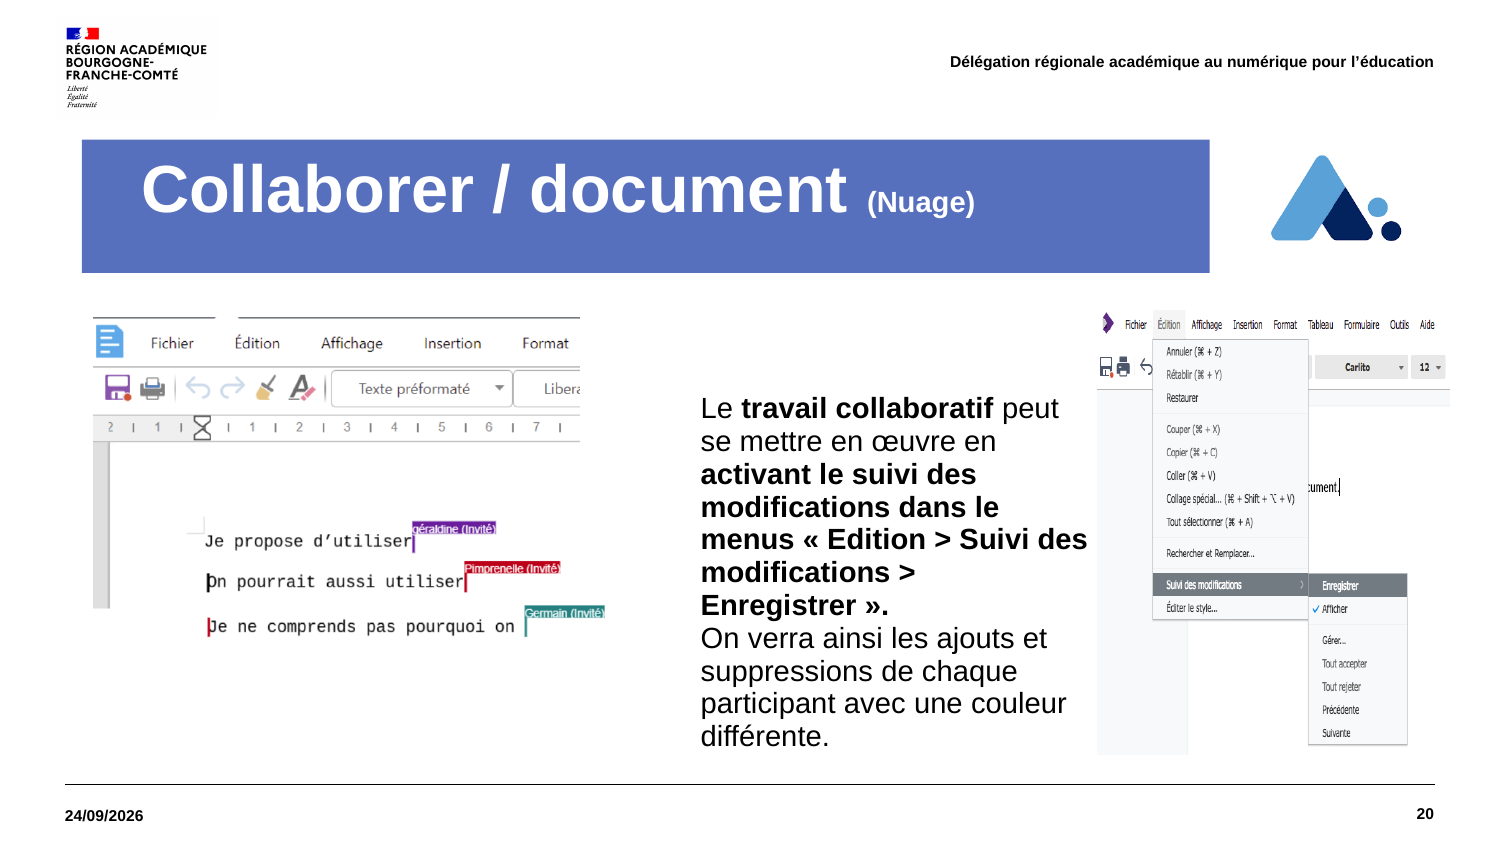

Délégation régionale académique au numérique pour l’éducation
Collaborer / document (Nuage)
Le travail collaboratif peut se mettre en œuvre en activant le suivi des modifications dans le menus « Edition > Suivi des modifications > Enregistrer ».
On verra ainsi les ajouts et suppressions de chaque participant avec une couleur différente.